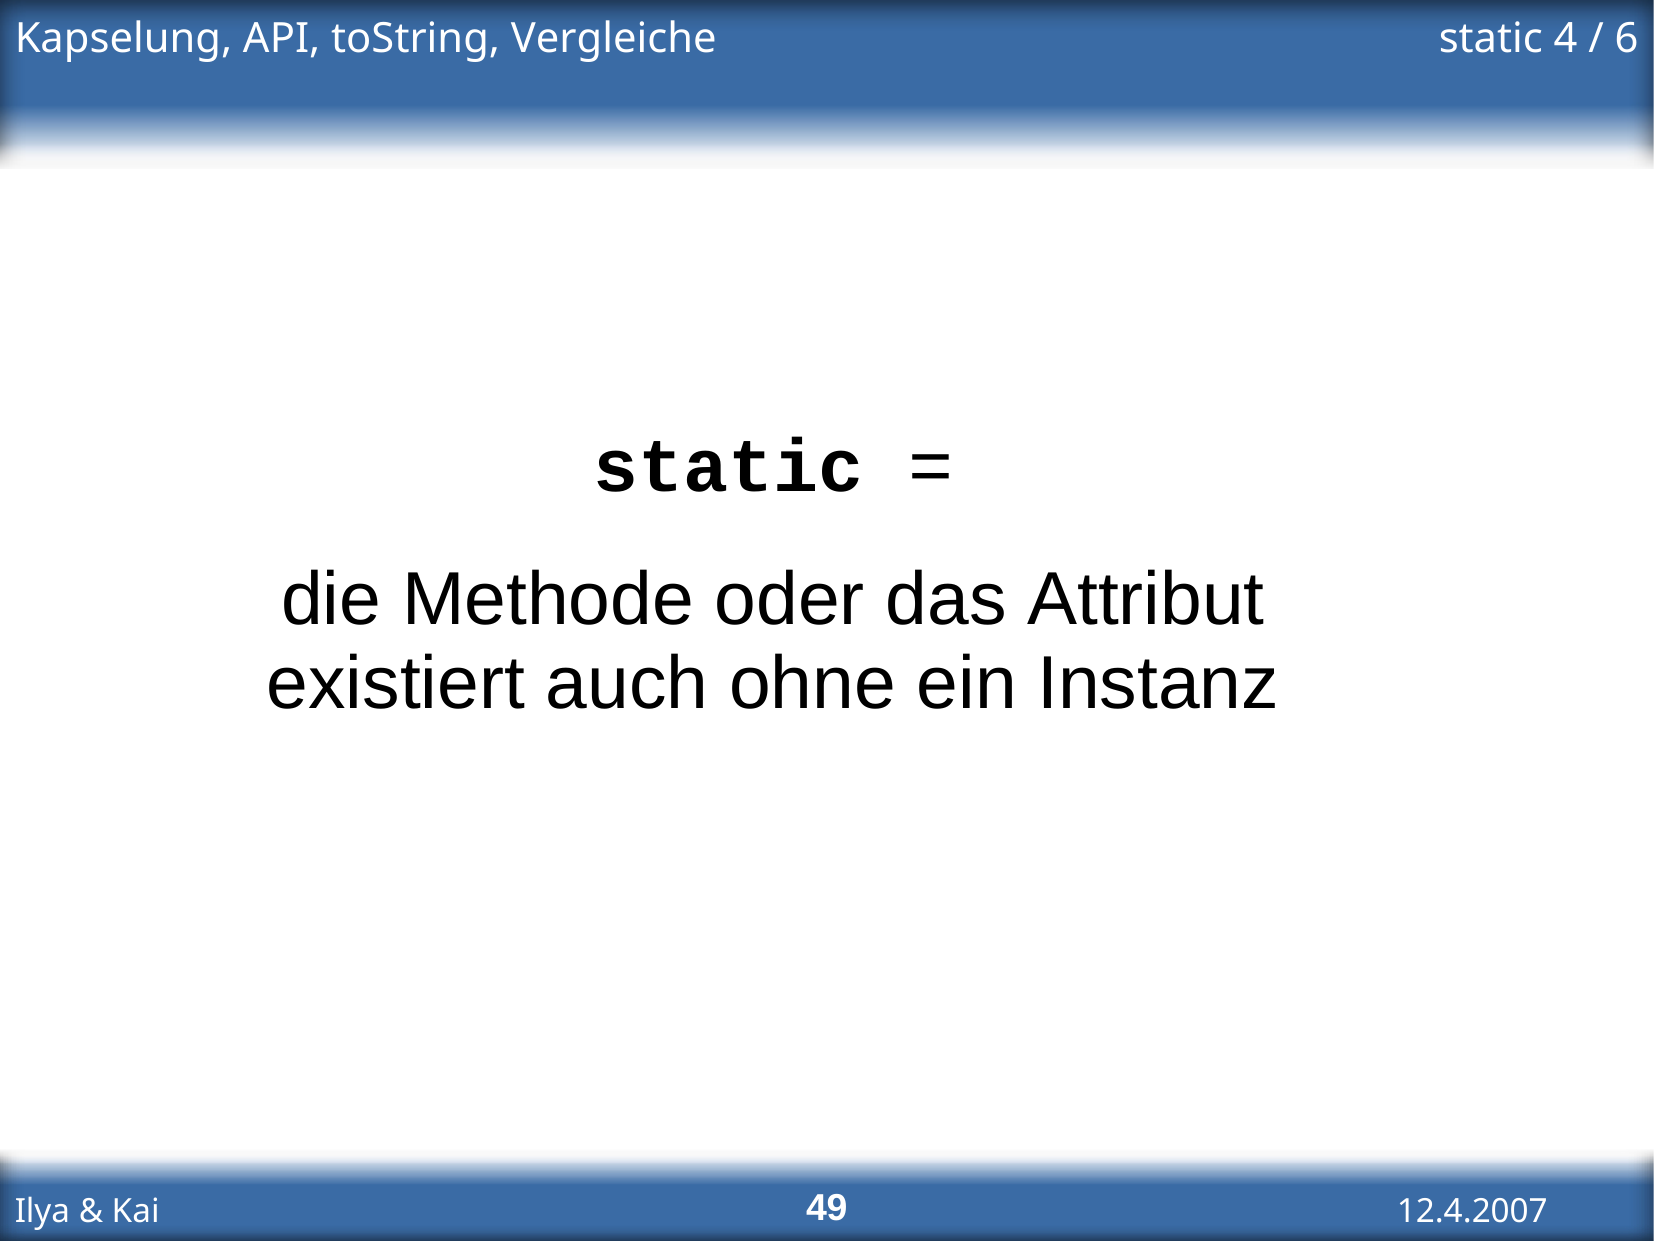

static 4 / 6
static =
die Methode oder das Attribut
existiert auch ohne ein Instanz
49